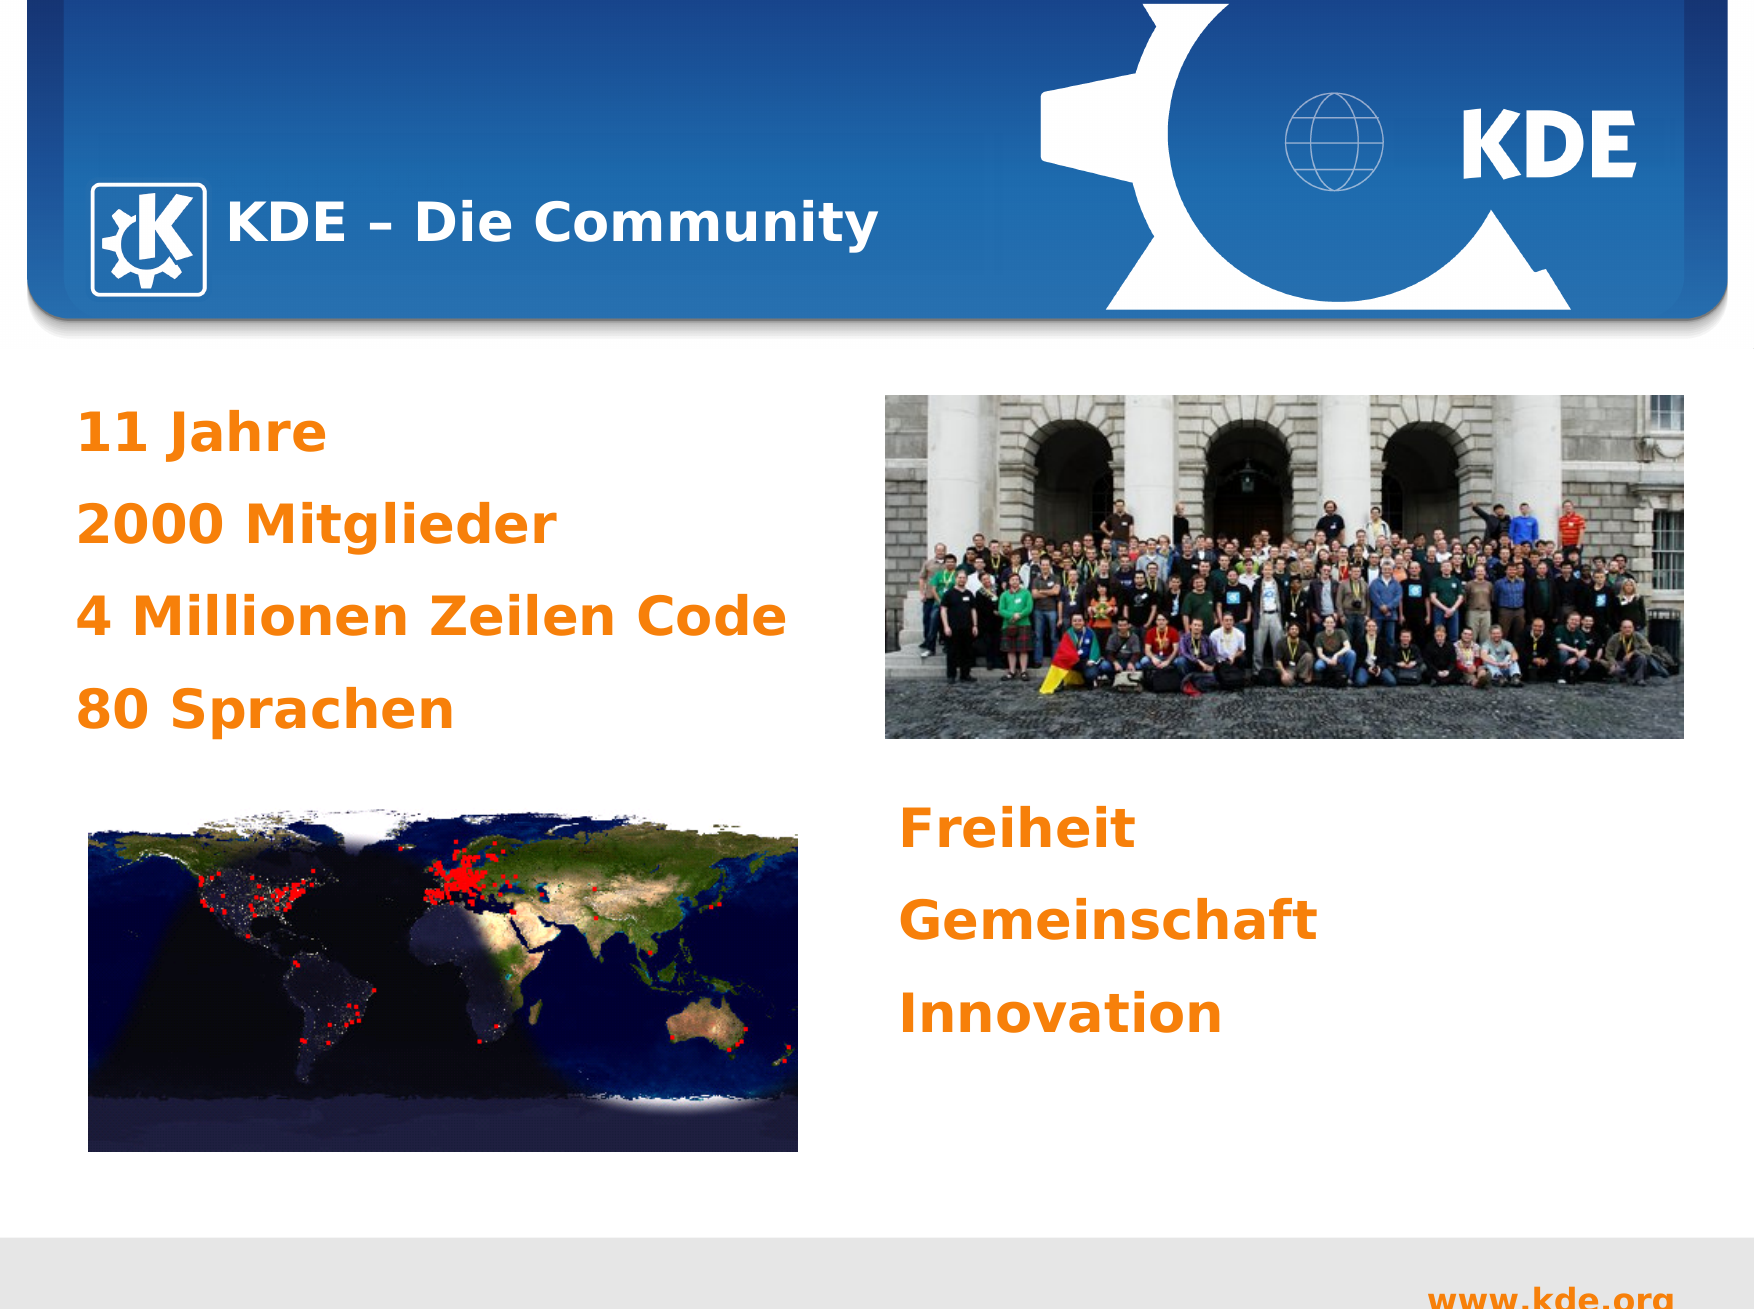

# KDE – Die Community
11 Jahre
2000 Mitglieder
4 Millionen Zeilen Code
80 Sprachen
Freiheit
Gemeinschaft
Innovation